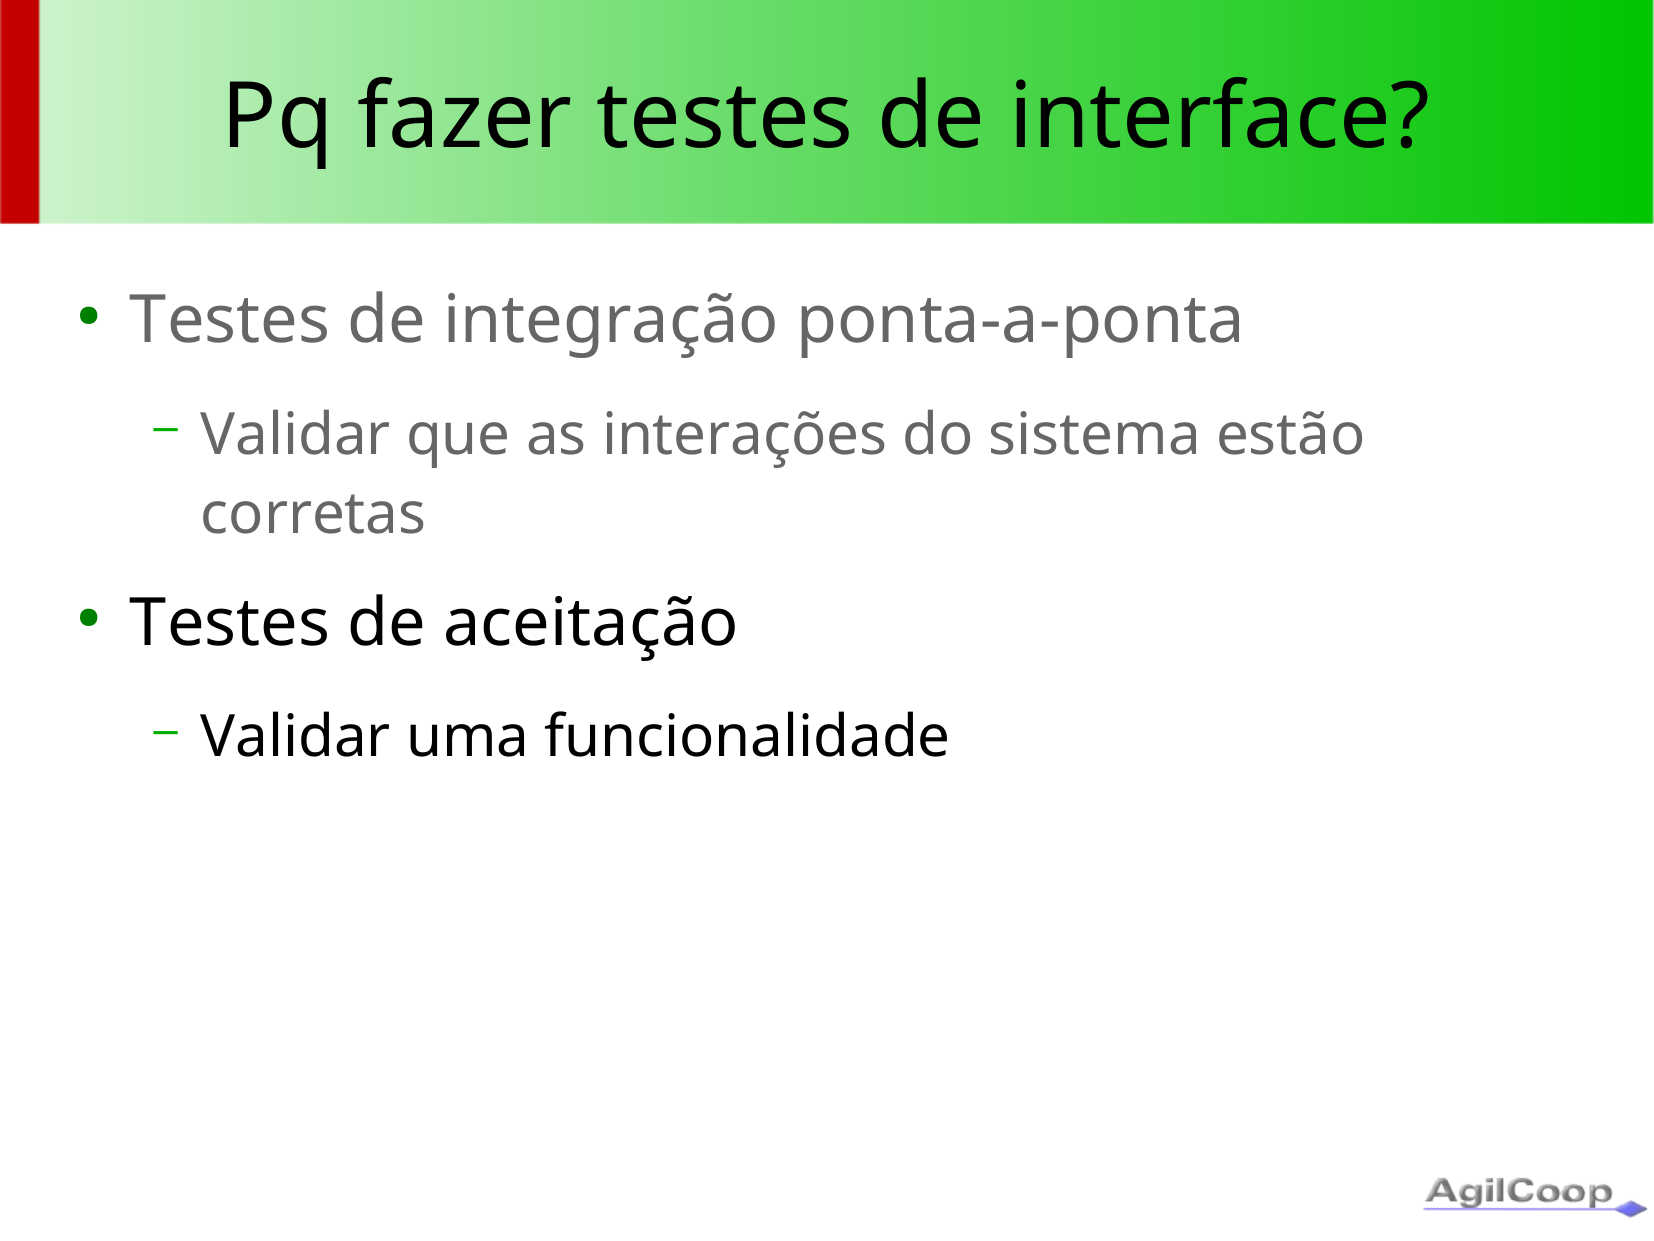

# Pq fazer testes de interface?
Testes de integração ponta-a-ponta
Validar que as interações do sistema estão corretas
Testes de aceitação
Validar uma funcionalidade